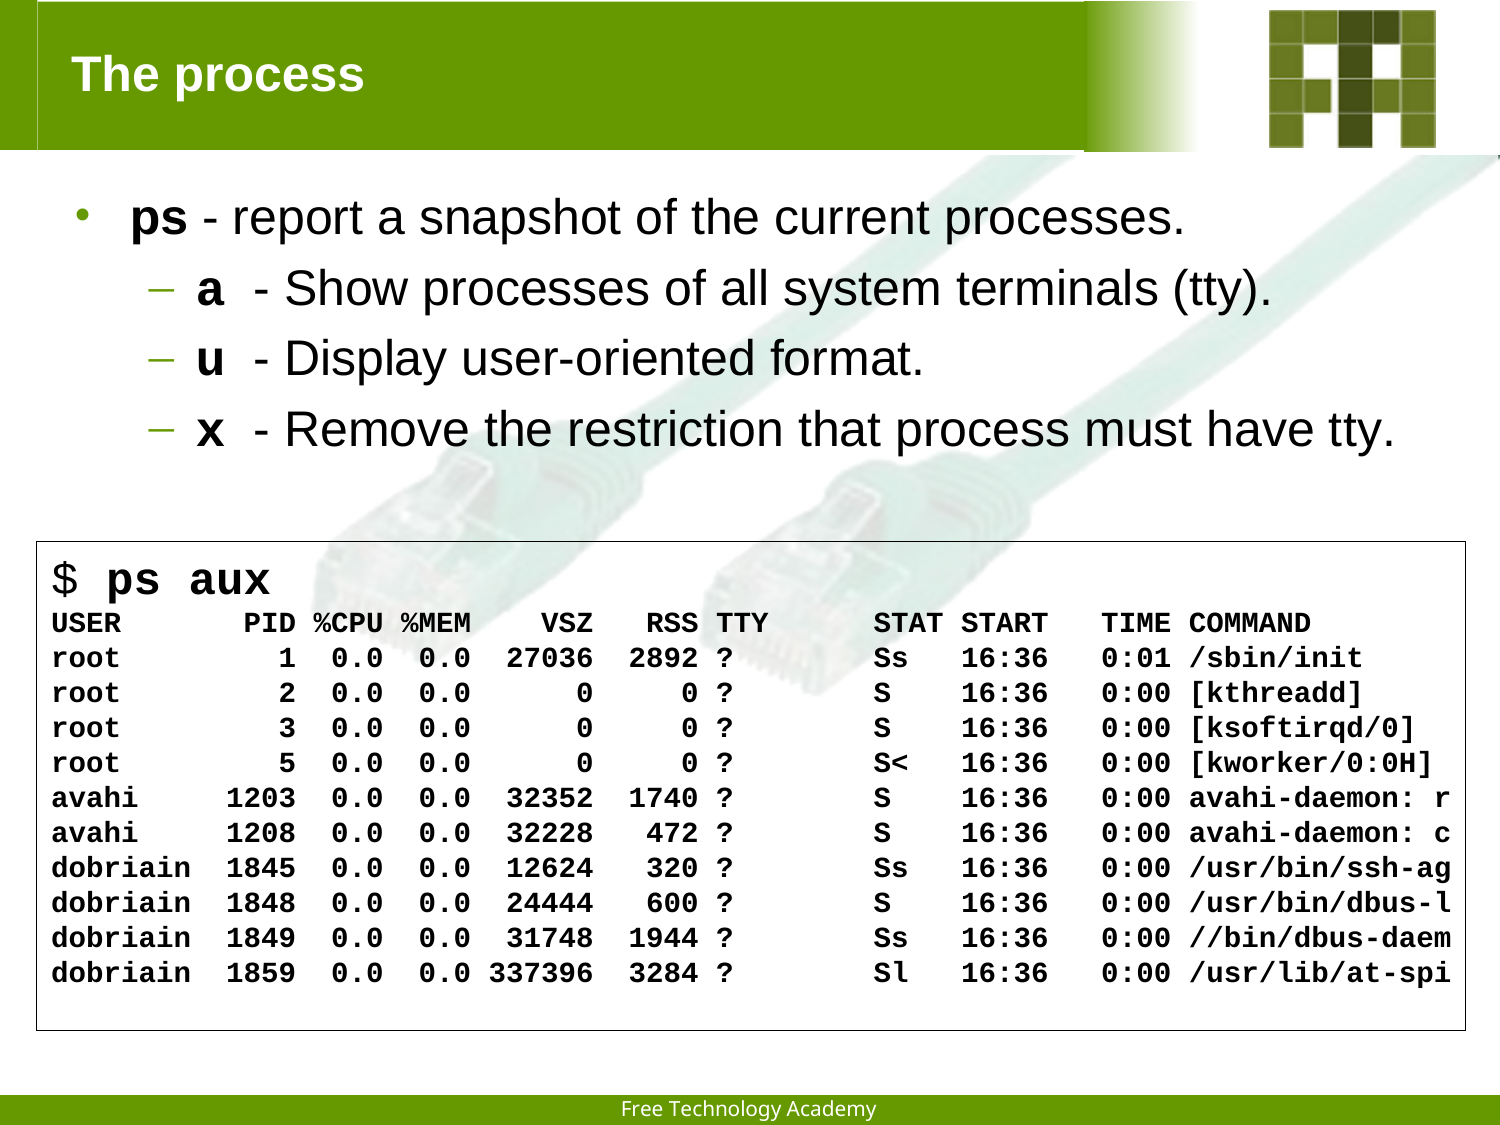

# The process
ps - report a snapshot of the current processes.
a - Show processes of all system terminals (tty).
u - Display user-oriented format.
x - Remove the restriction that process must have tty.
$ ps aux
USER PID %CPU %MEM VSZ RSS TTY STAT START TIME COMMAND
root 1 0.0 0.0 27036 2892 ? Ss 16:36 0:01 /sbin/init
root 2 0.0 0.0 0 0 ? S 16:36 0:00 [kthreadd]
root 3 0.0 0.0 0 0 ? S 16:36 0:00 [ksoftirqd/0]
root 5 0.0 0.0 0 0 ? S< 16:36 0:00 [kworker/0:0H]
avahi 1203 0.0 0.0 32352 1740 ? S 16:36 0:00 avahi-daemon: r
avahi 1208 0.0 0.0 32228 472 ? S 16:36 0:00 avahi-daemon: c
dobriain 1845 0.0 0.0 12624 320 ? Ss 16:36 0:00 /usr/bin/ssh-ag
dobriain 1848 0.0 0.0 24444 600 ? S 16:36 0:00 /usr/bin/dbus-l
dobriain 1849 0.0 0.0 31748 1944 ? Ss 16:36 0:00 //bin/dbus-daem
dobriain 1859 0.0 0.0 337396 3284 ? Sl 16:36 0:00 /usr/lib/at-spi